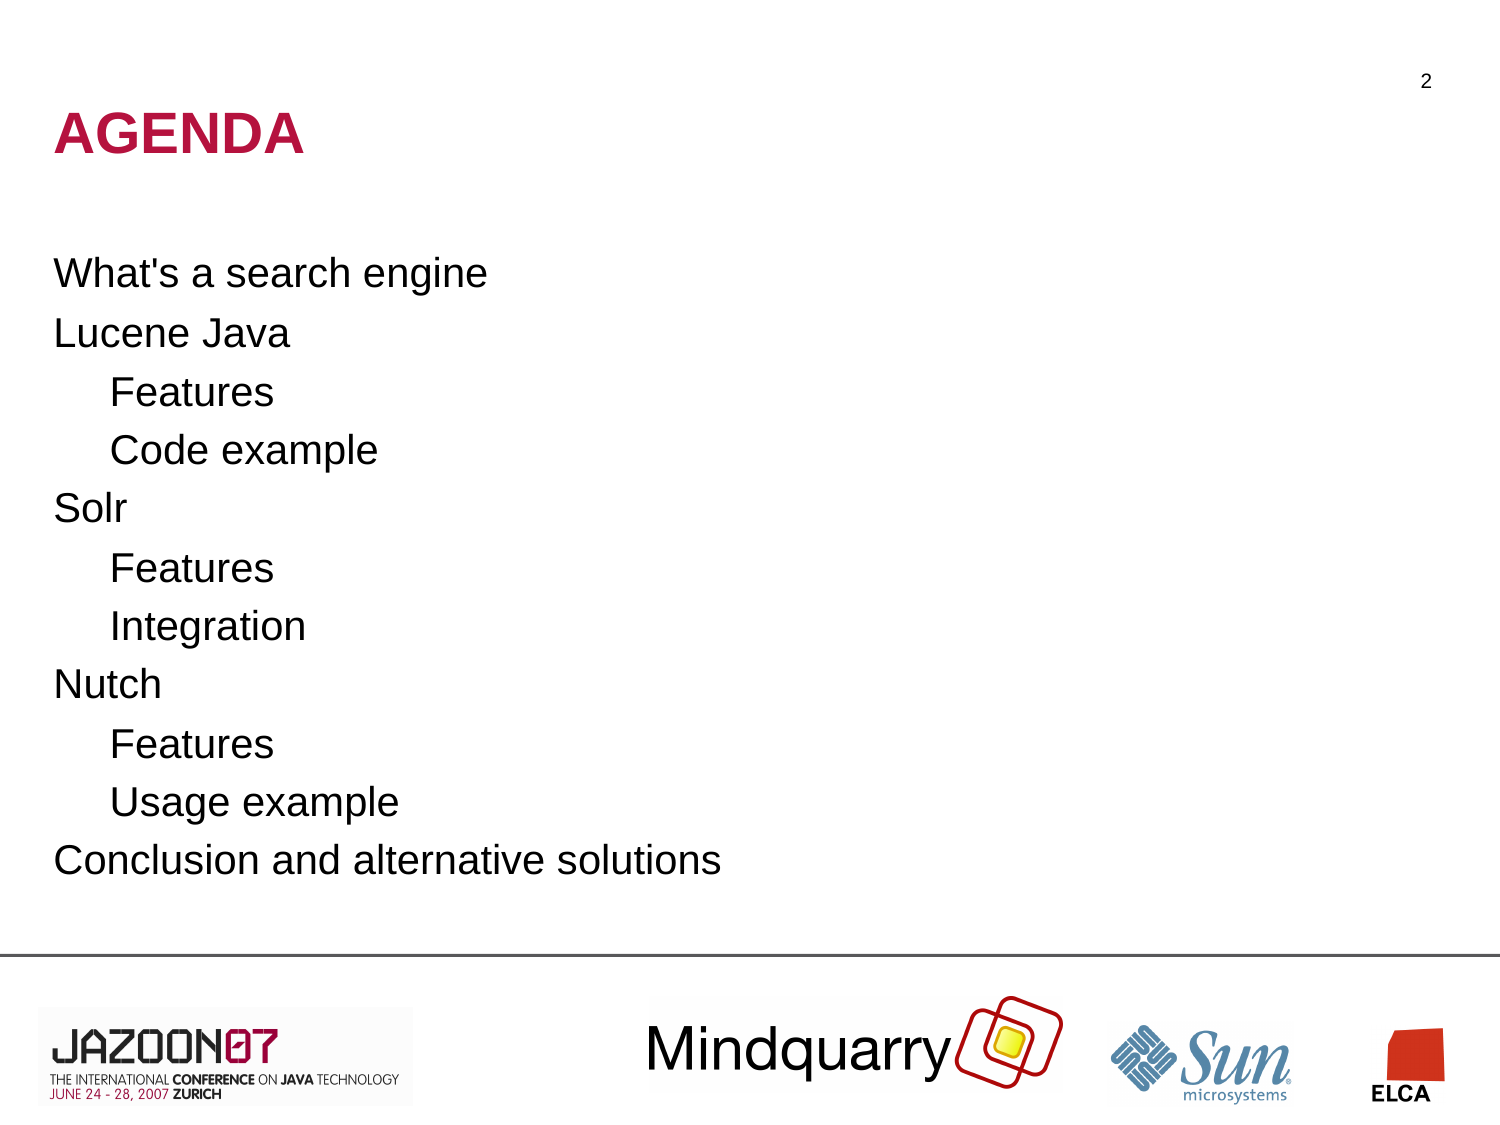

2
# AGENDA
What's a search engine
Lucene Java
Features
Code example
Solr
Features
Integration
Nutch
Features
Usage example
Conclusion and alternative solutions